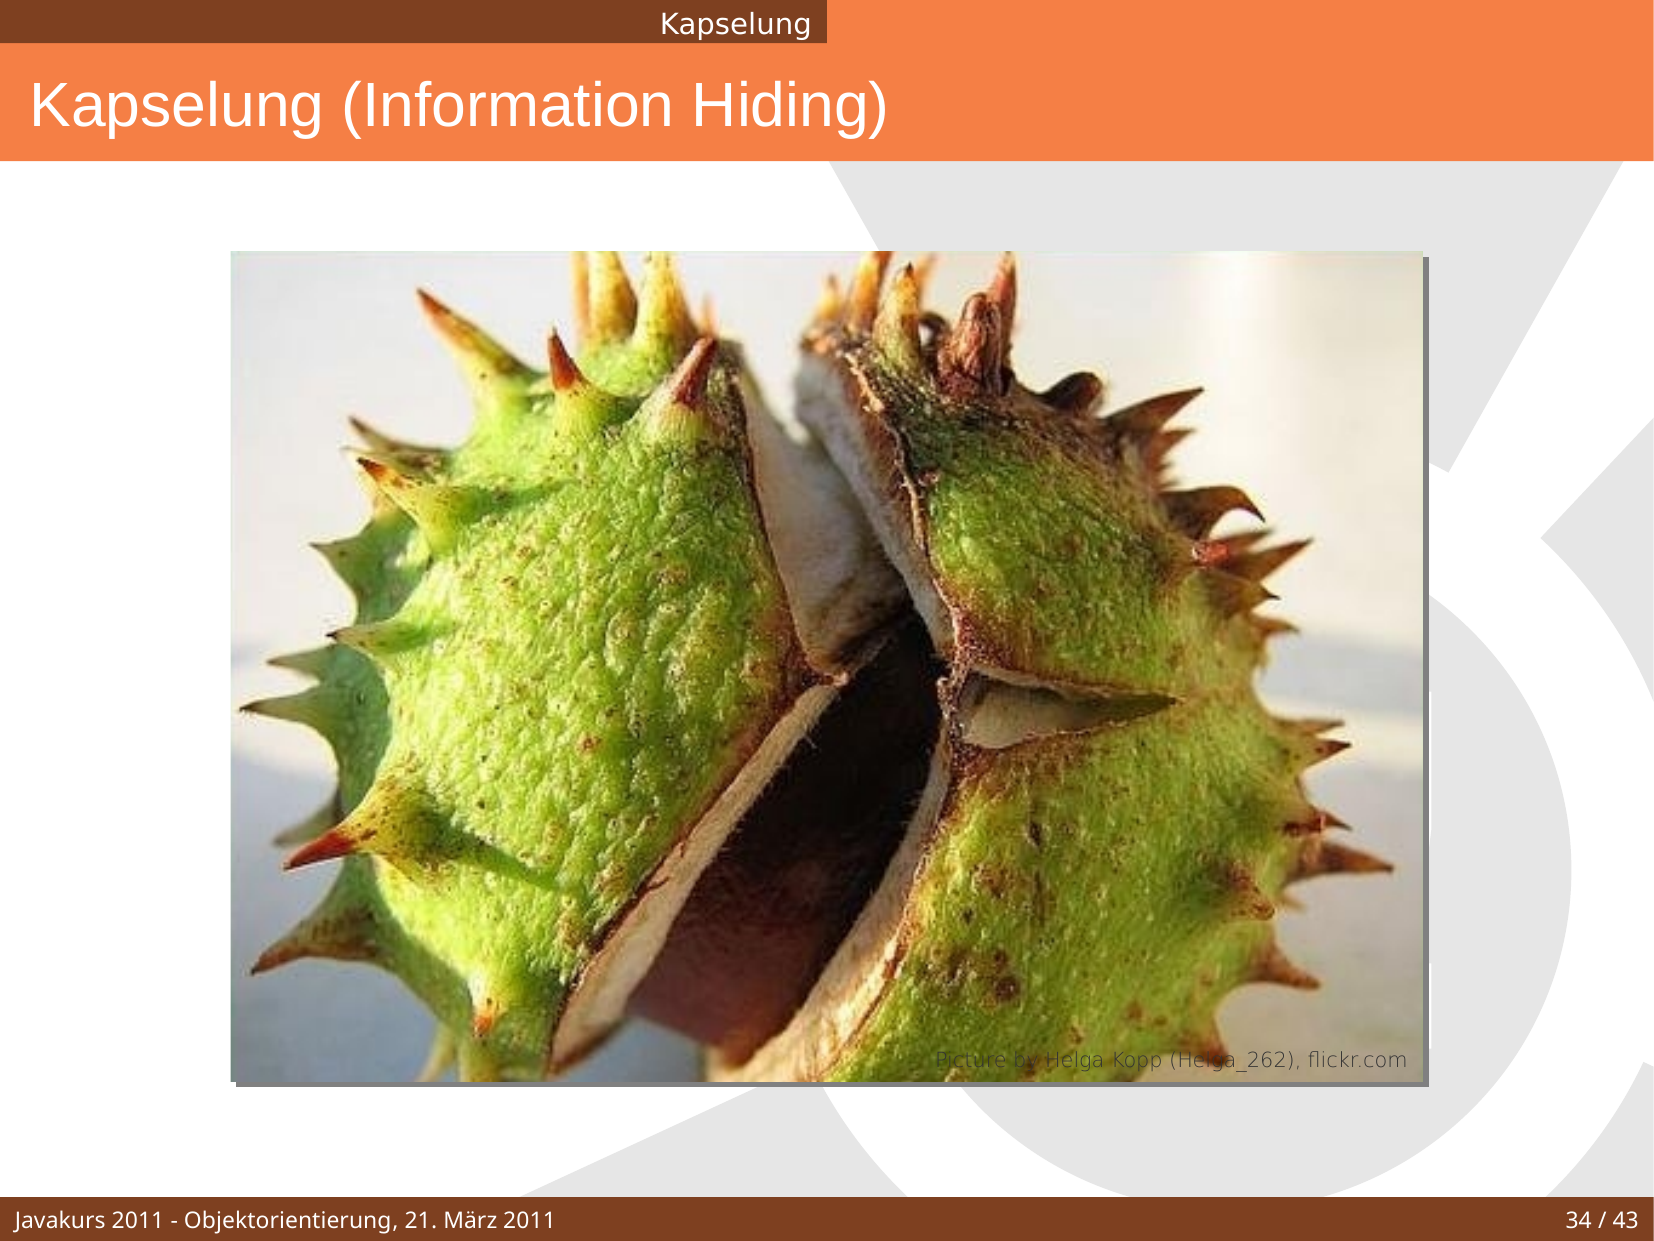

Kapselung
# Kapselung (Information Hiding)
Picture by Helga Kopp (Helga_262), flickr.com